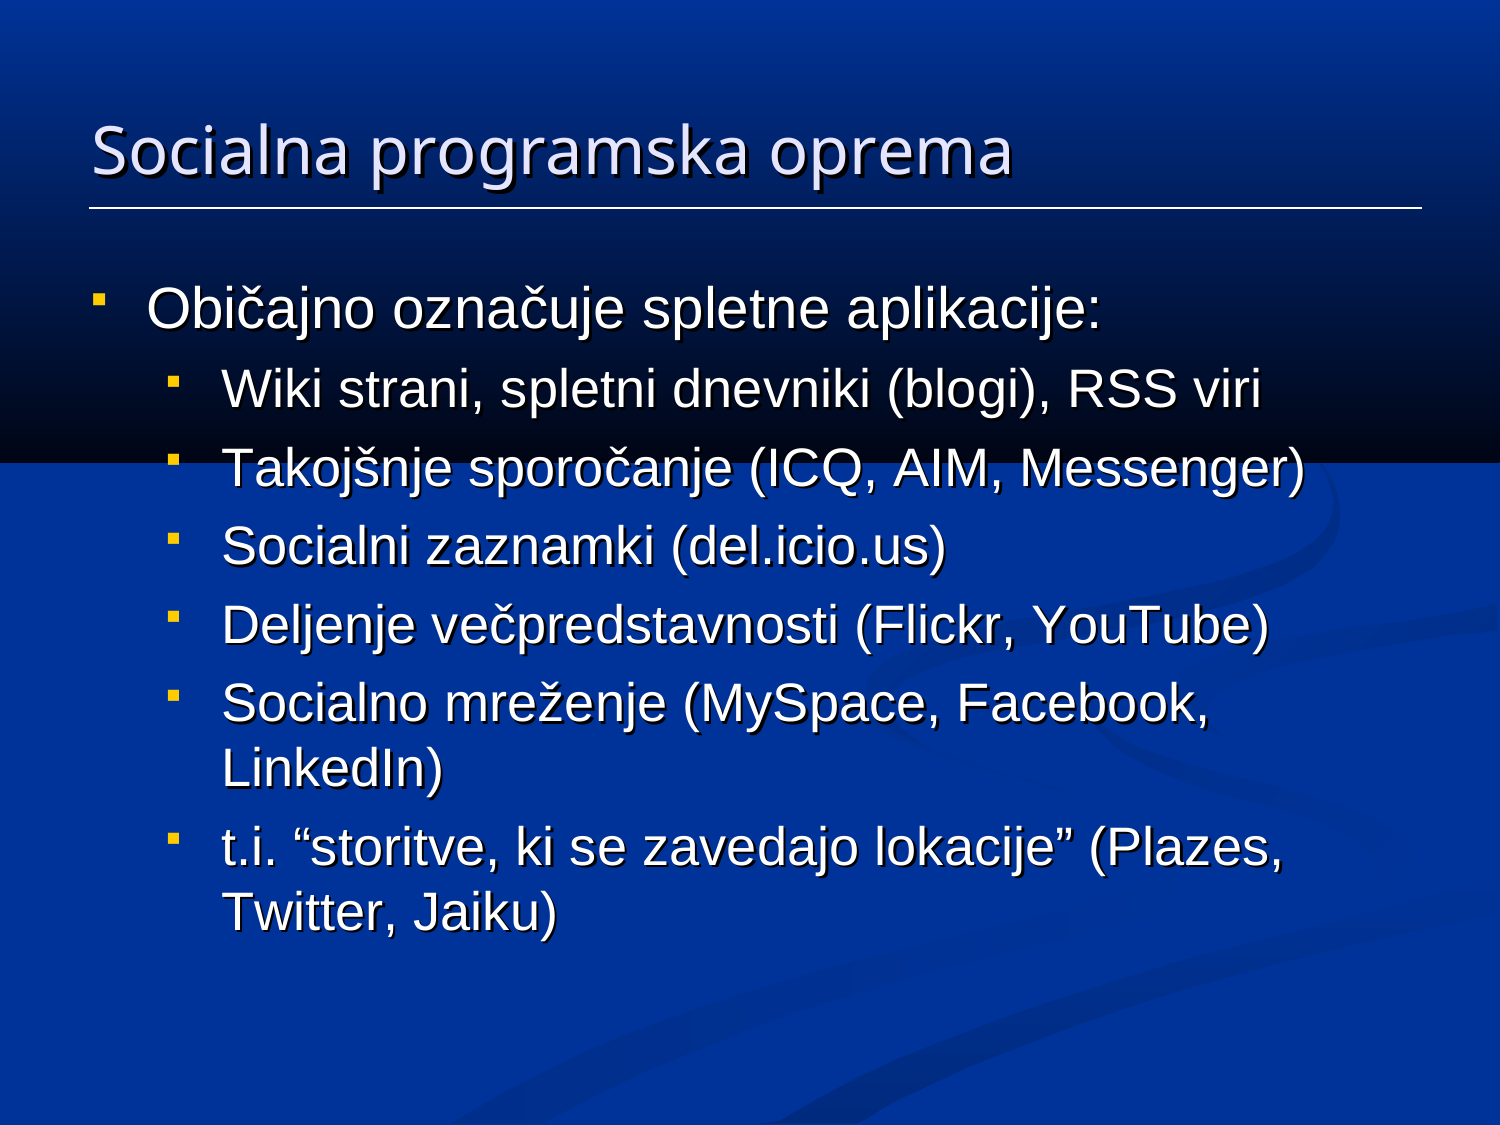

Socialna programska oprema
Običajno označuje spletne aplikacije:
Wiki strani, spletni dnevniki (blogi), RSS viri
Takojšnje sporočanje (ICQ, AIM, Messenger)
Socialni zaznamki (del.icio.us)
Deljenje večpredstavnosti (Flickr, YouTube)
Socialno mreženje (MySpace, Facebook, LinkedIn)
t.i. “storitve, ki se zavedajo lokacije” (Plazes, Twitter, Jaiku)